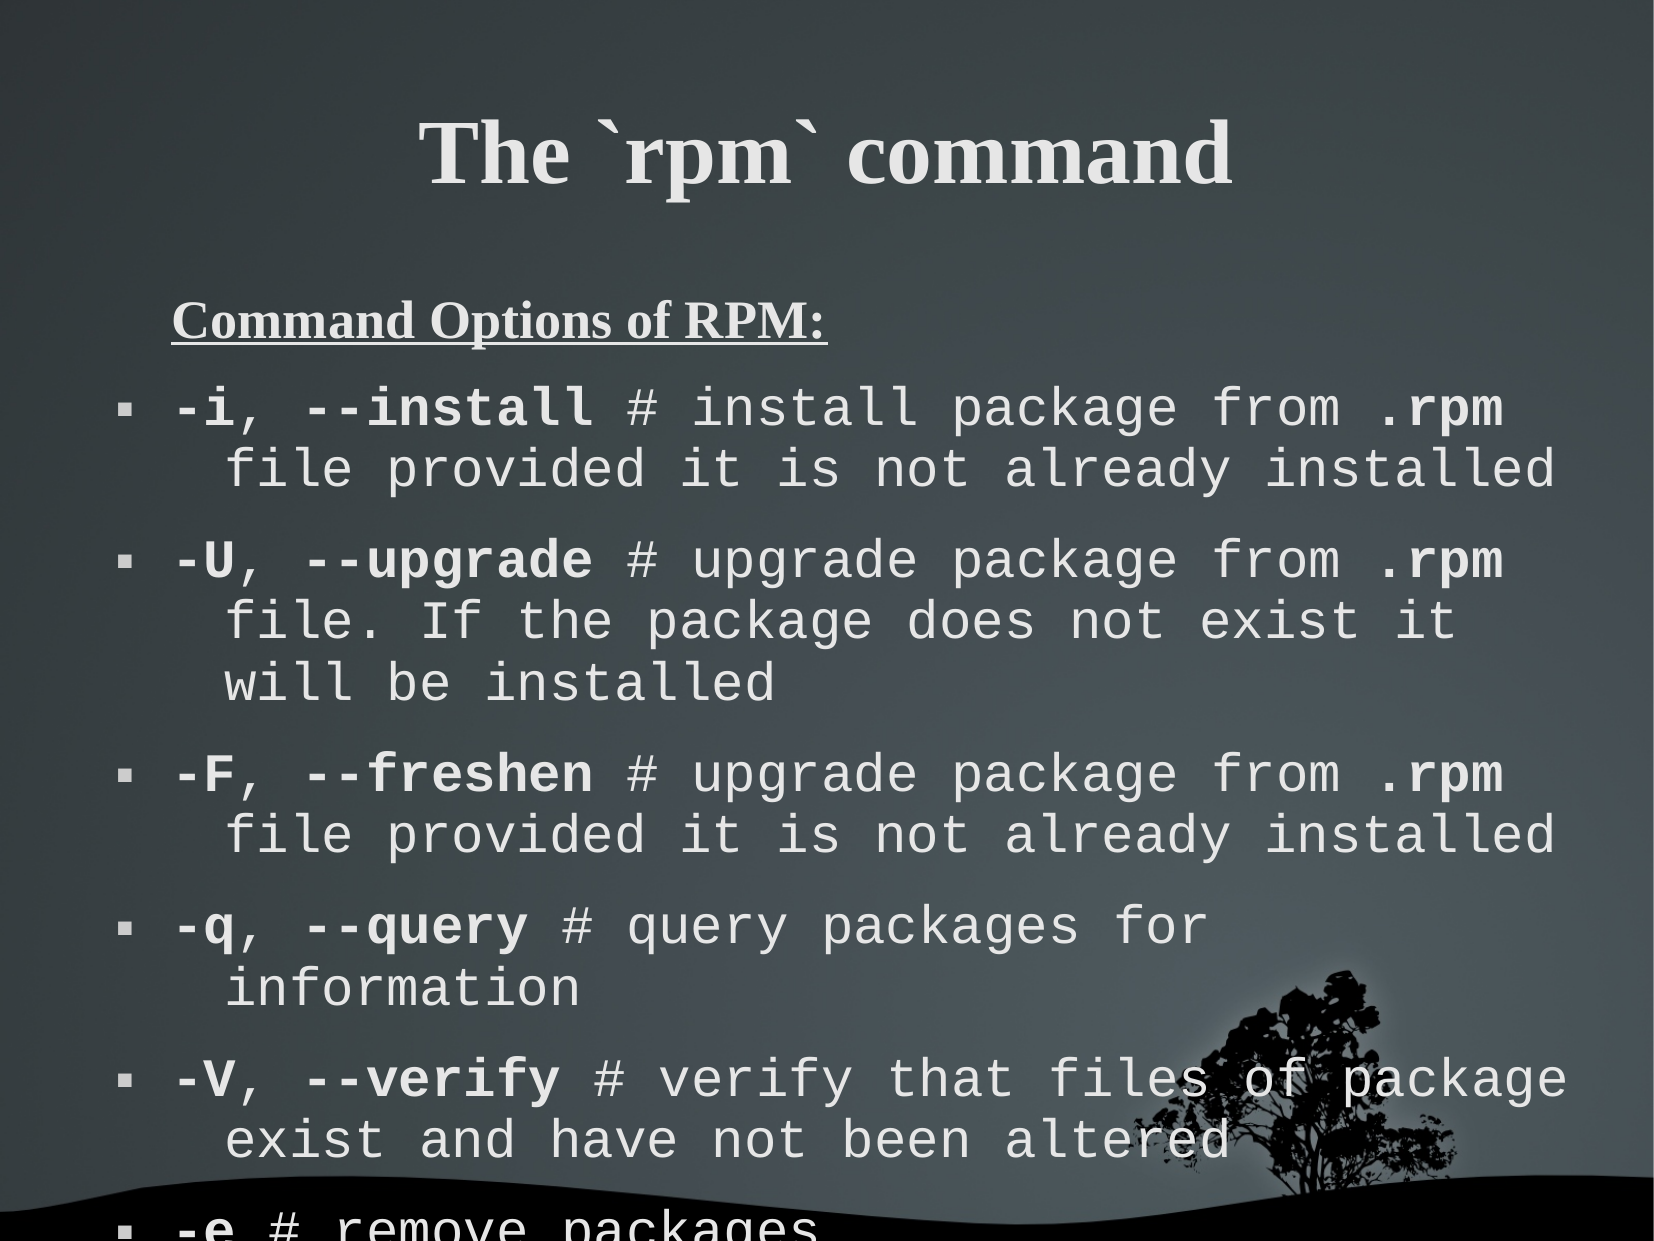

The `rpm` command
# Command Options of RPM:
-i, --install # install package from .rpm file provided it is not already installed
-U, --upgrade # upgrade package from .rpm file. If the package does not exist it will be installed
-F, --freshen # upgrade package from .rpm file provided it is not already installed
-q, --query # query packages for information
-V, --verify # verify that files of package exist and have not been altered
-e # remove packages